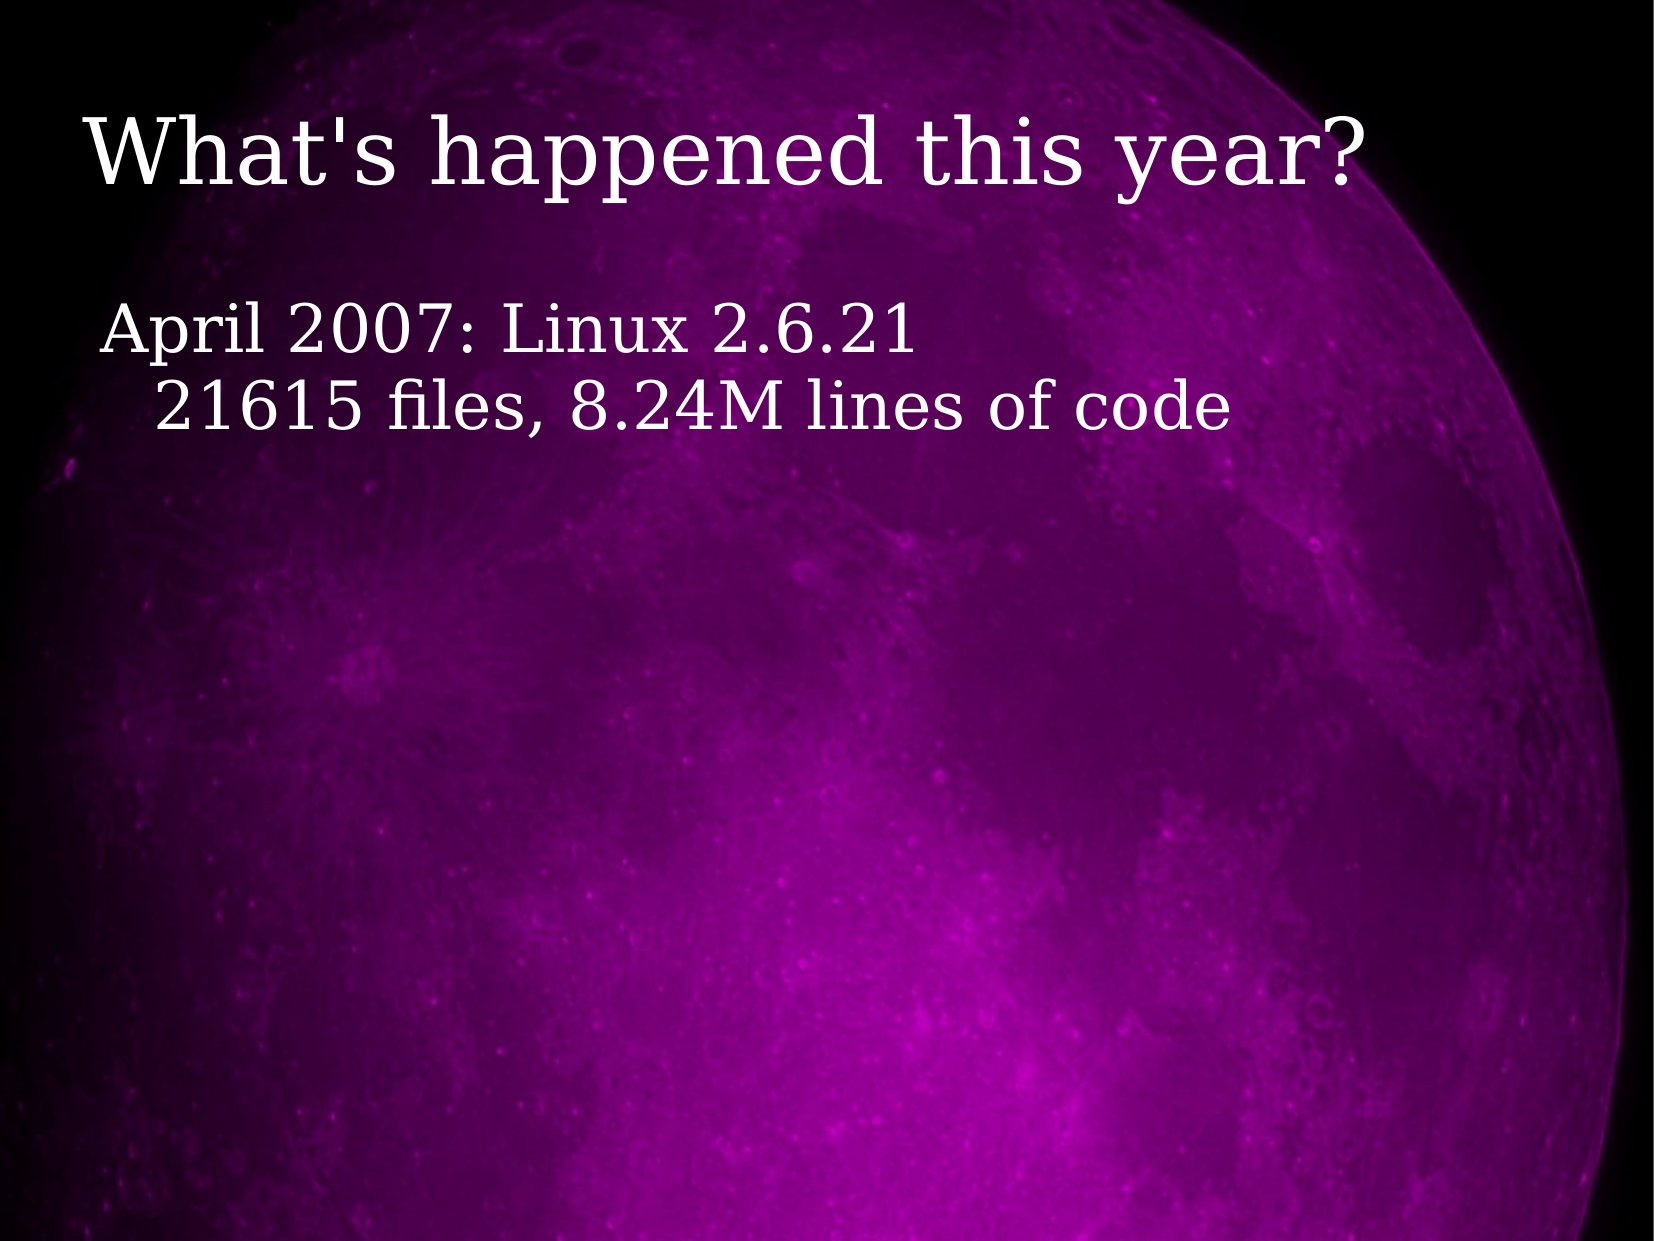

# What's happened this year?
April 2007: Linux 2.6.21
21615 files, 8.24M lines of code